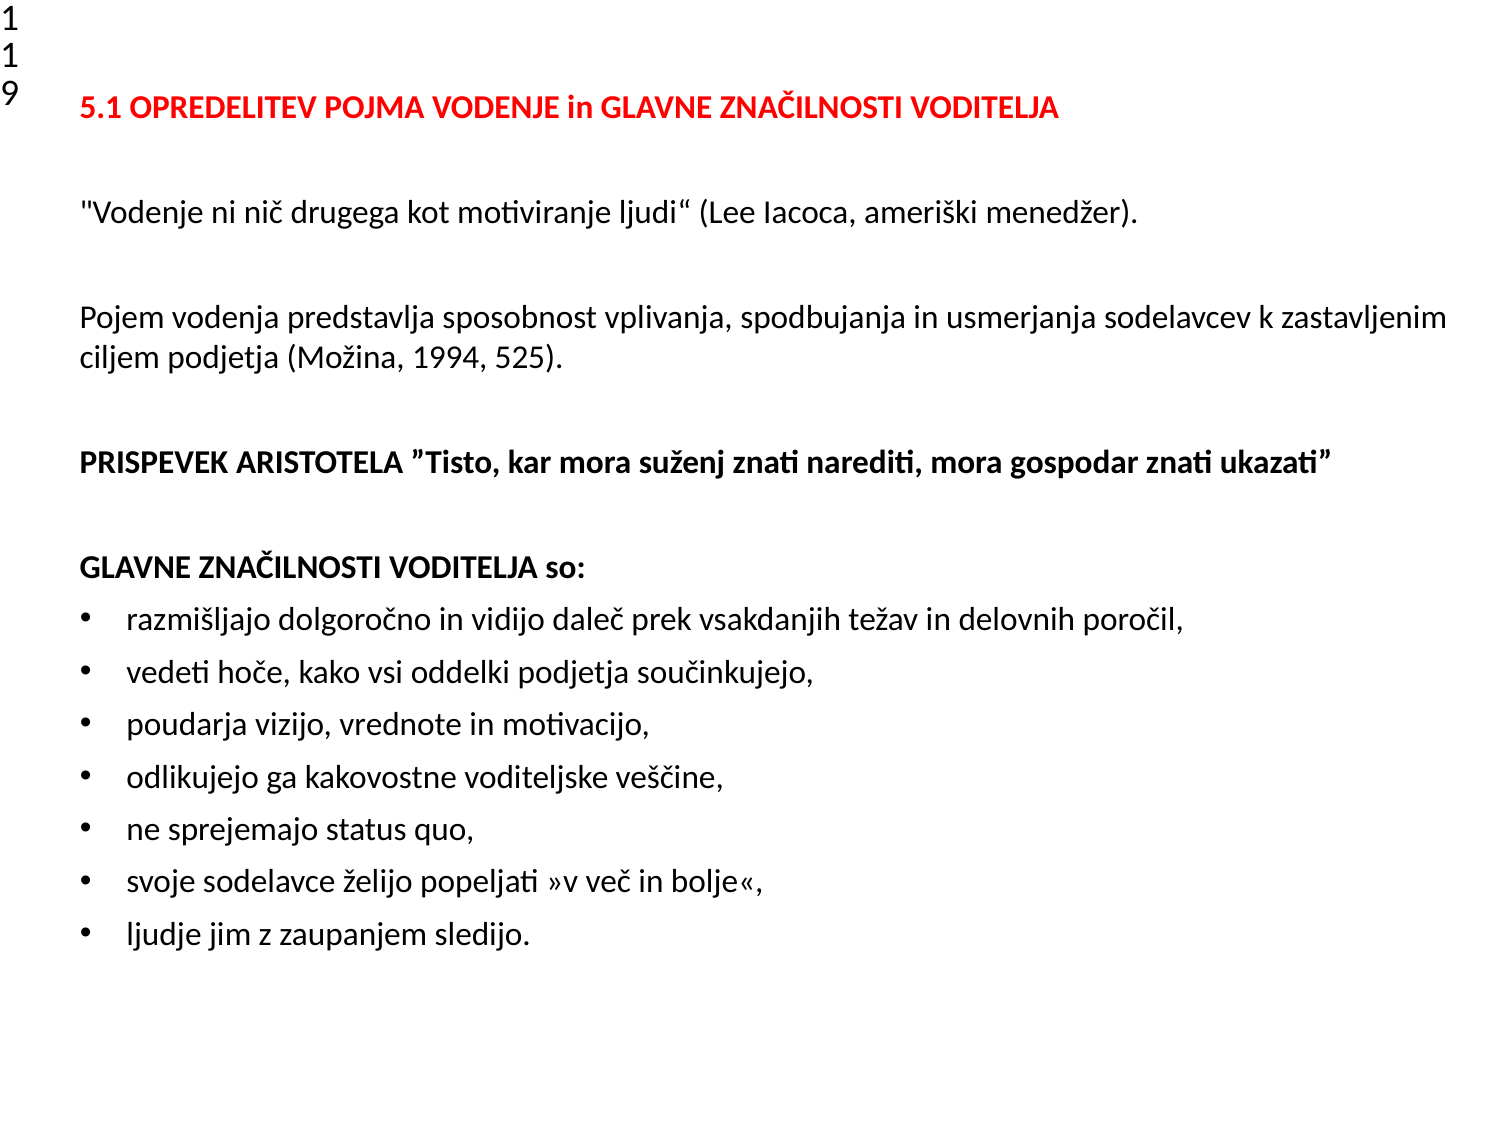

5.1 OPREDELITEV POJMA VODENJE in GLAVNE ZNAČILNOSTI VODITELJA
"Vodenje ni nič drugega kot motiviranje ljudi“ (Lee Iacoca, ameriški menedžer).
Pojem vodenja predstavlja sposobnost vplivanja, spodbujanja in usmerjanja sodelavcev k zastavljenim ciljem podjetja (Možina, 1994, 525).
PRISPEVEK ARISTOTELA ”Tisto, kar mora suženj znati narediti, mora gospodar znati ukazati”
GLAVNE ZNAČILNOSTI VODITELJA so:
razmišljajo dolgoročno in vidijo daleč prek vsakdanjih težav in delovnih poročil,
vedeti hoče, kako vsi oddelki podjetja součinkujejo,
poudarja vizijo, vrednote in motivacijo,
odlikujejo ga kakovostne voditeljske veščine,
ne sprejemajo status quo,
svoje sodelavce želijo popeljati »v več in bolje«,
ljudje jim z zaupanjem sledijo.